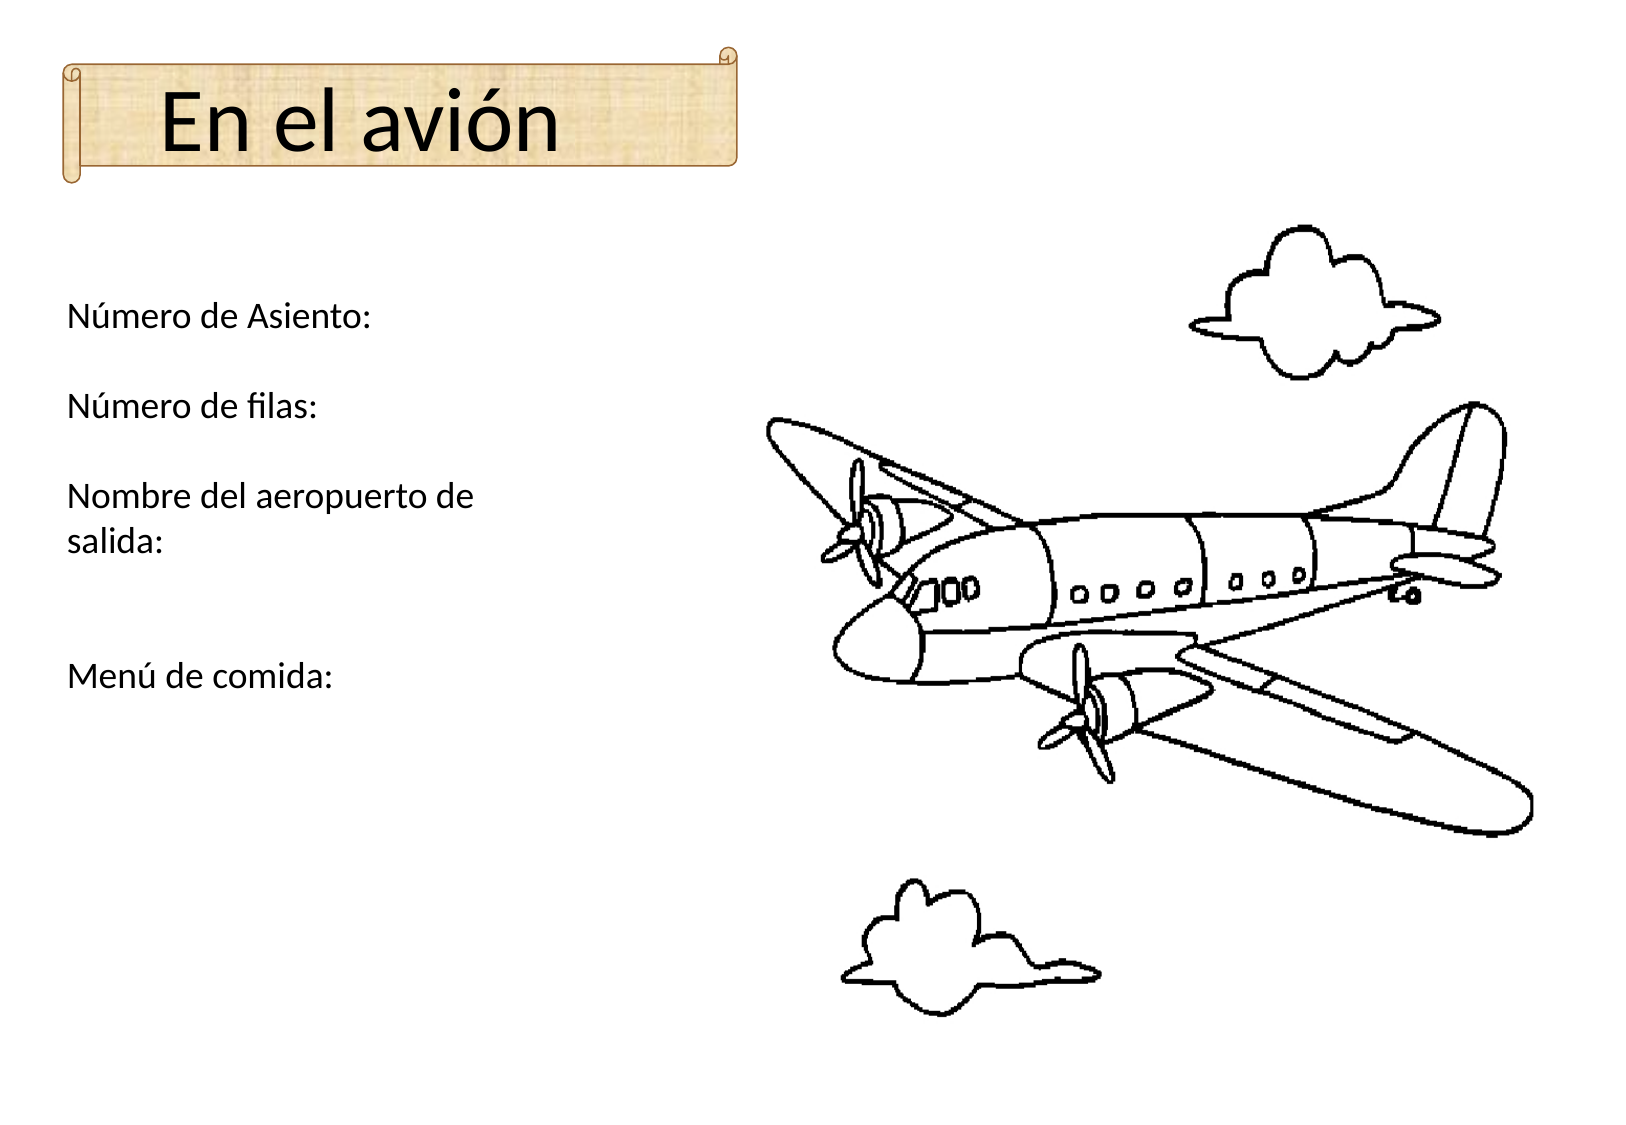

# En el avión
Número de Asiento:
Número de filas:
Nombre del aeropuerto de salida:
Menú de comida: